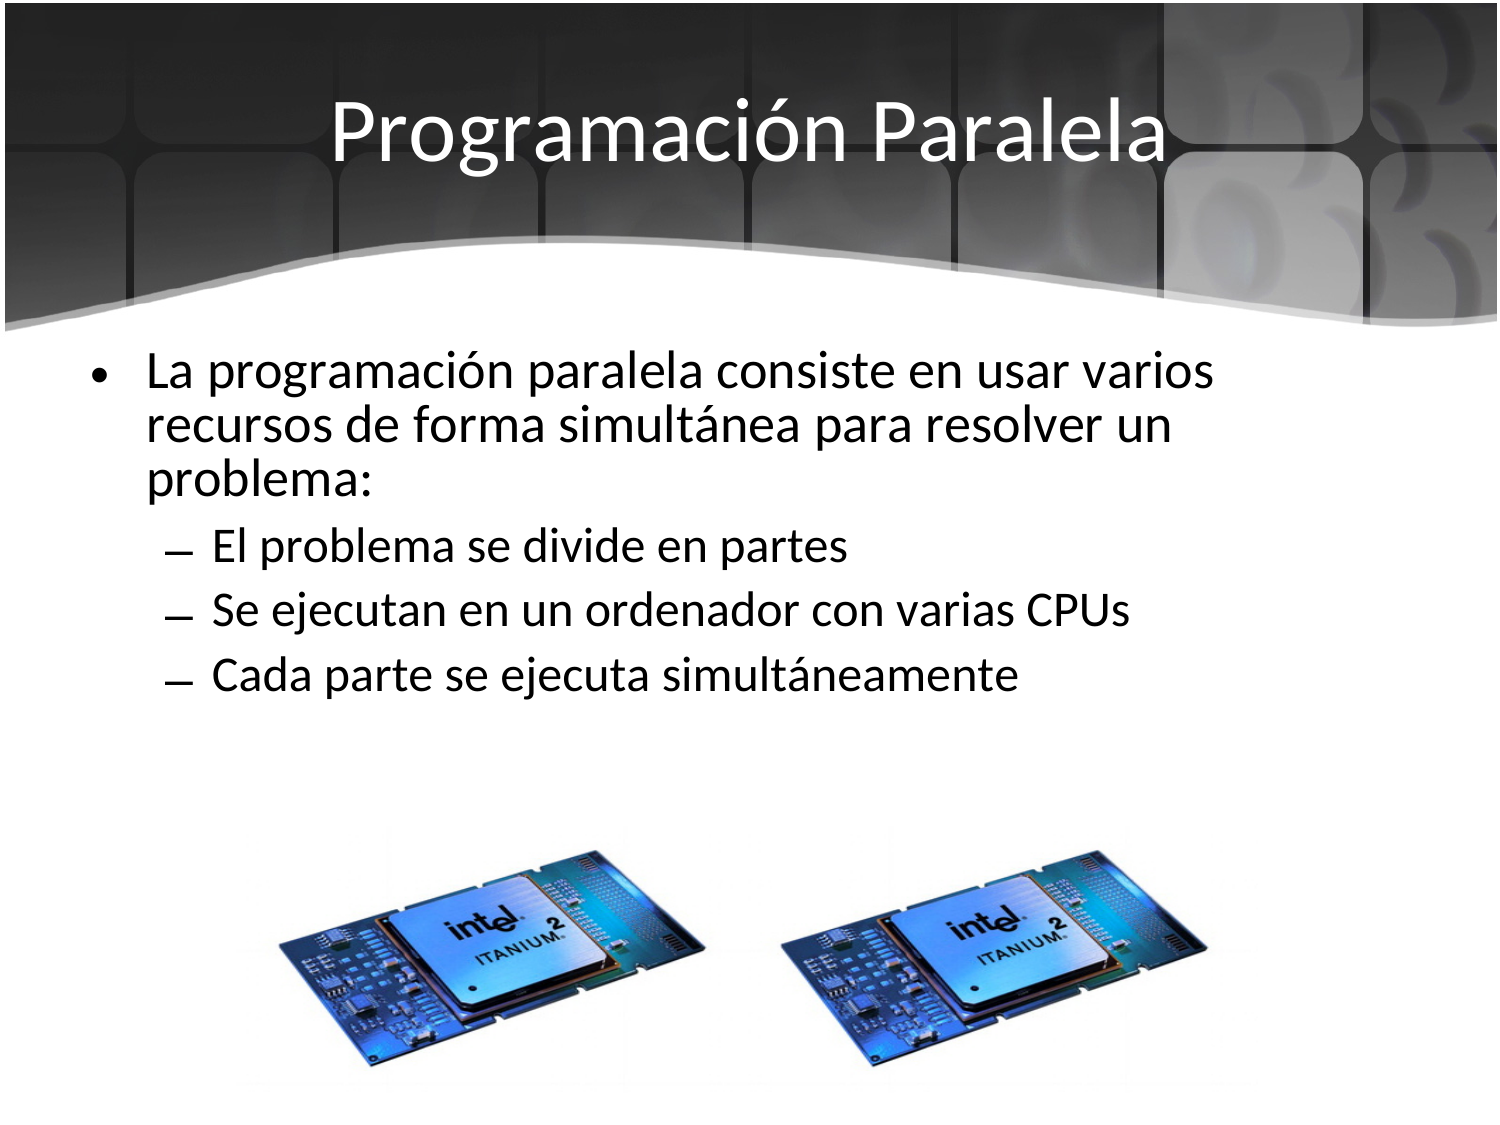

# Programación Paralela
La programación paralela consiste en usar varios recursos de forma simultánea para resolver un problema:
El problema se divide en partes
Se ejecutan en un ordenador con varias CPUs
Cada parte se ejecuta simultáneamente